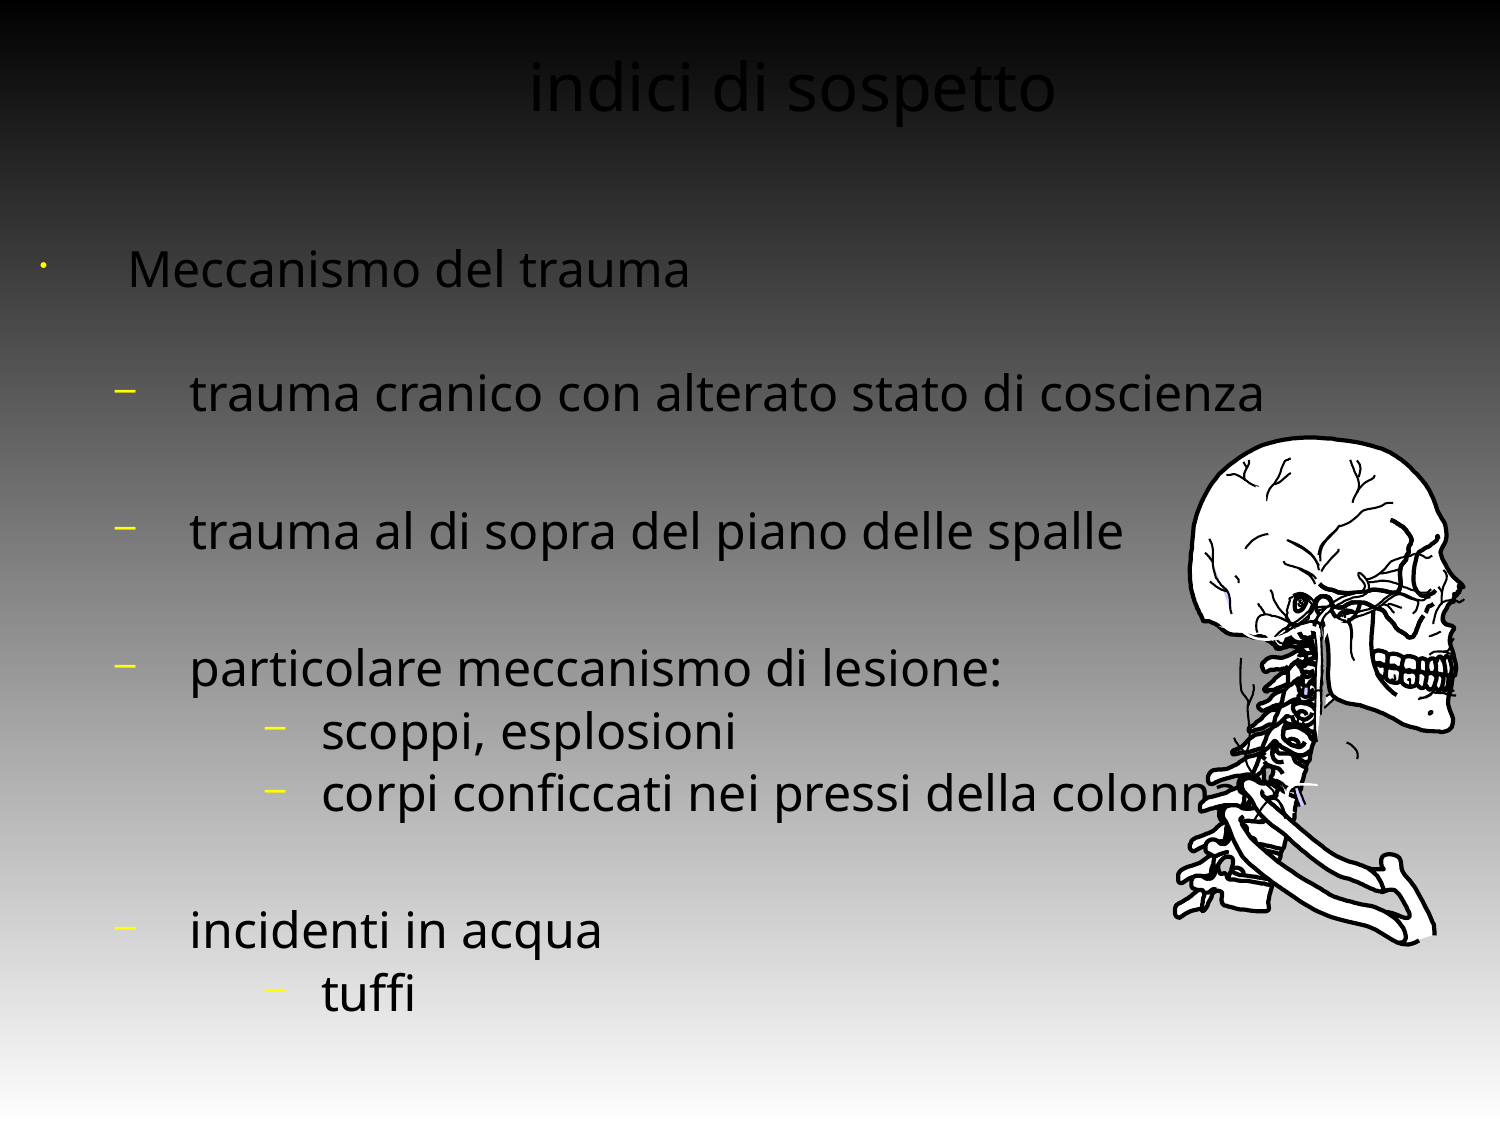

# indici di sospetto
Meccanismo del trauma
trauma cranico con alterato stato di coscienza
trauma al di sopra del piano delle spalle
particolare meccanismo di lesione:
scoppi, esplosioni
corpi conficcati nei pressi della colonna
incidenti in acqua
tuffi